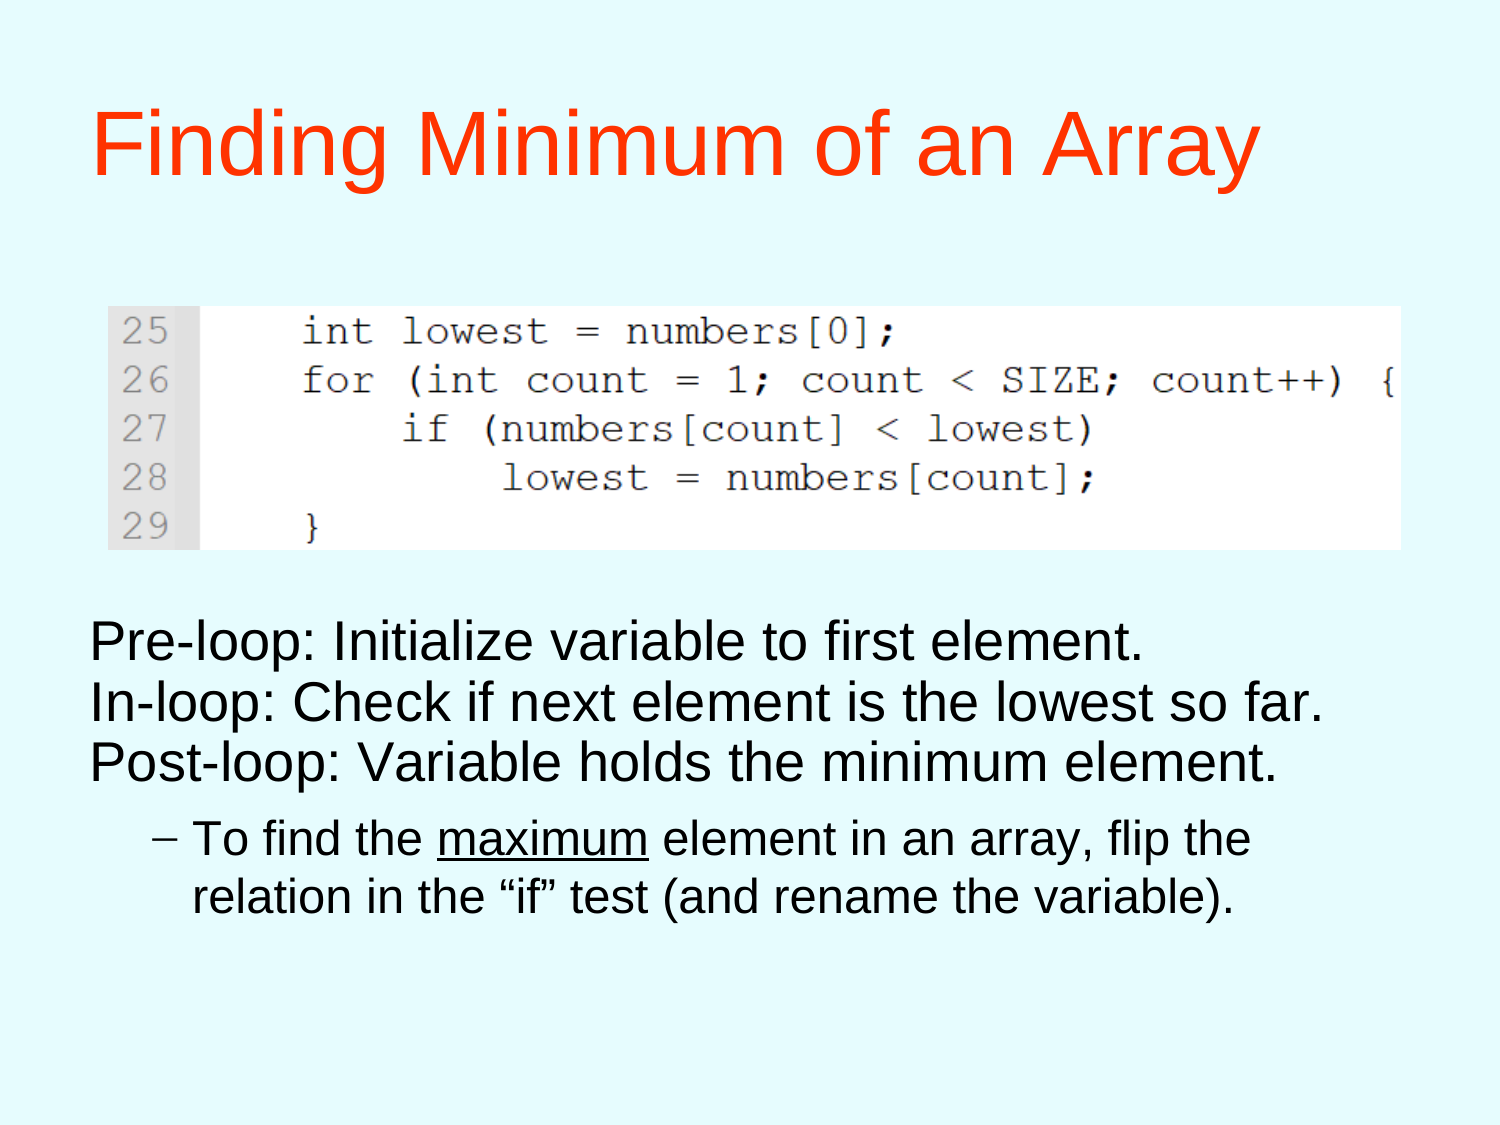

# Finding Minimum of an Array
Pre-loop: Initialize variable to first element.
In-loop: Check if next element is the lowest so far.
Post-loop: Variable holds the minimum element.
To find the maximum element in an array, flip the relation in the “if” test (and rename the variable).